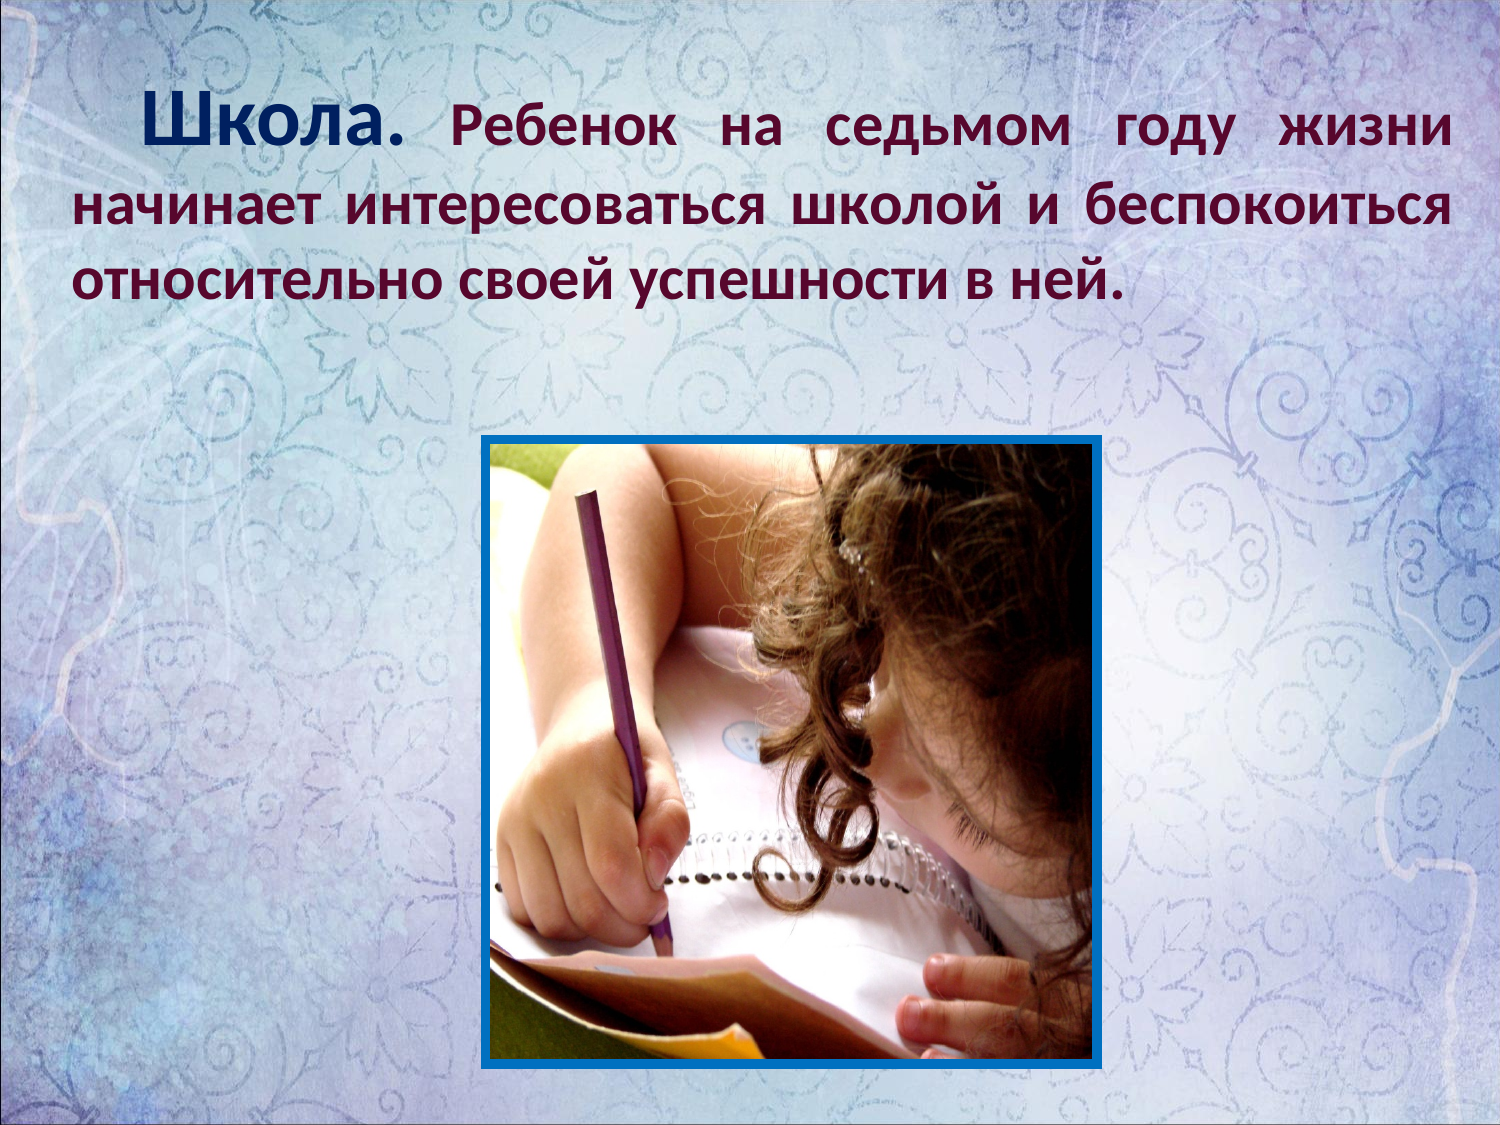

# Школа. Ребенок на седьмом году жизни начинает интересоваться школой и беспокоиться относительно своей успешности в ней.